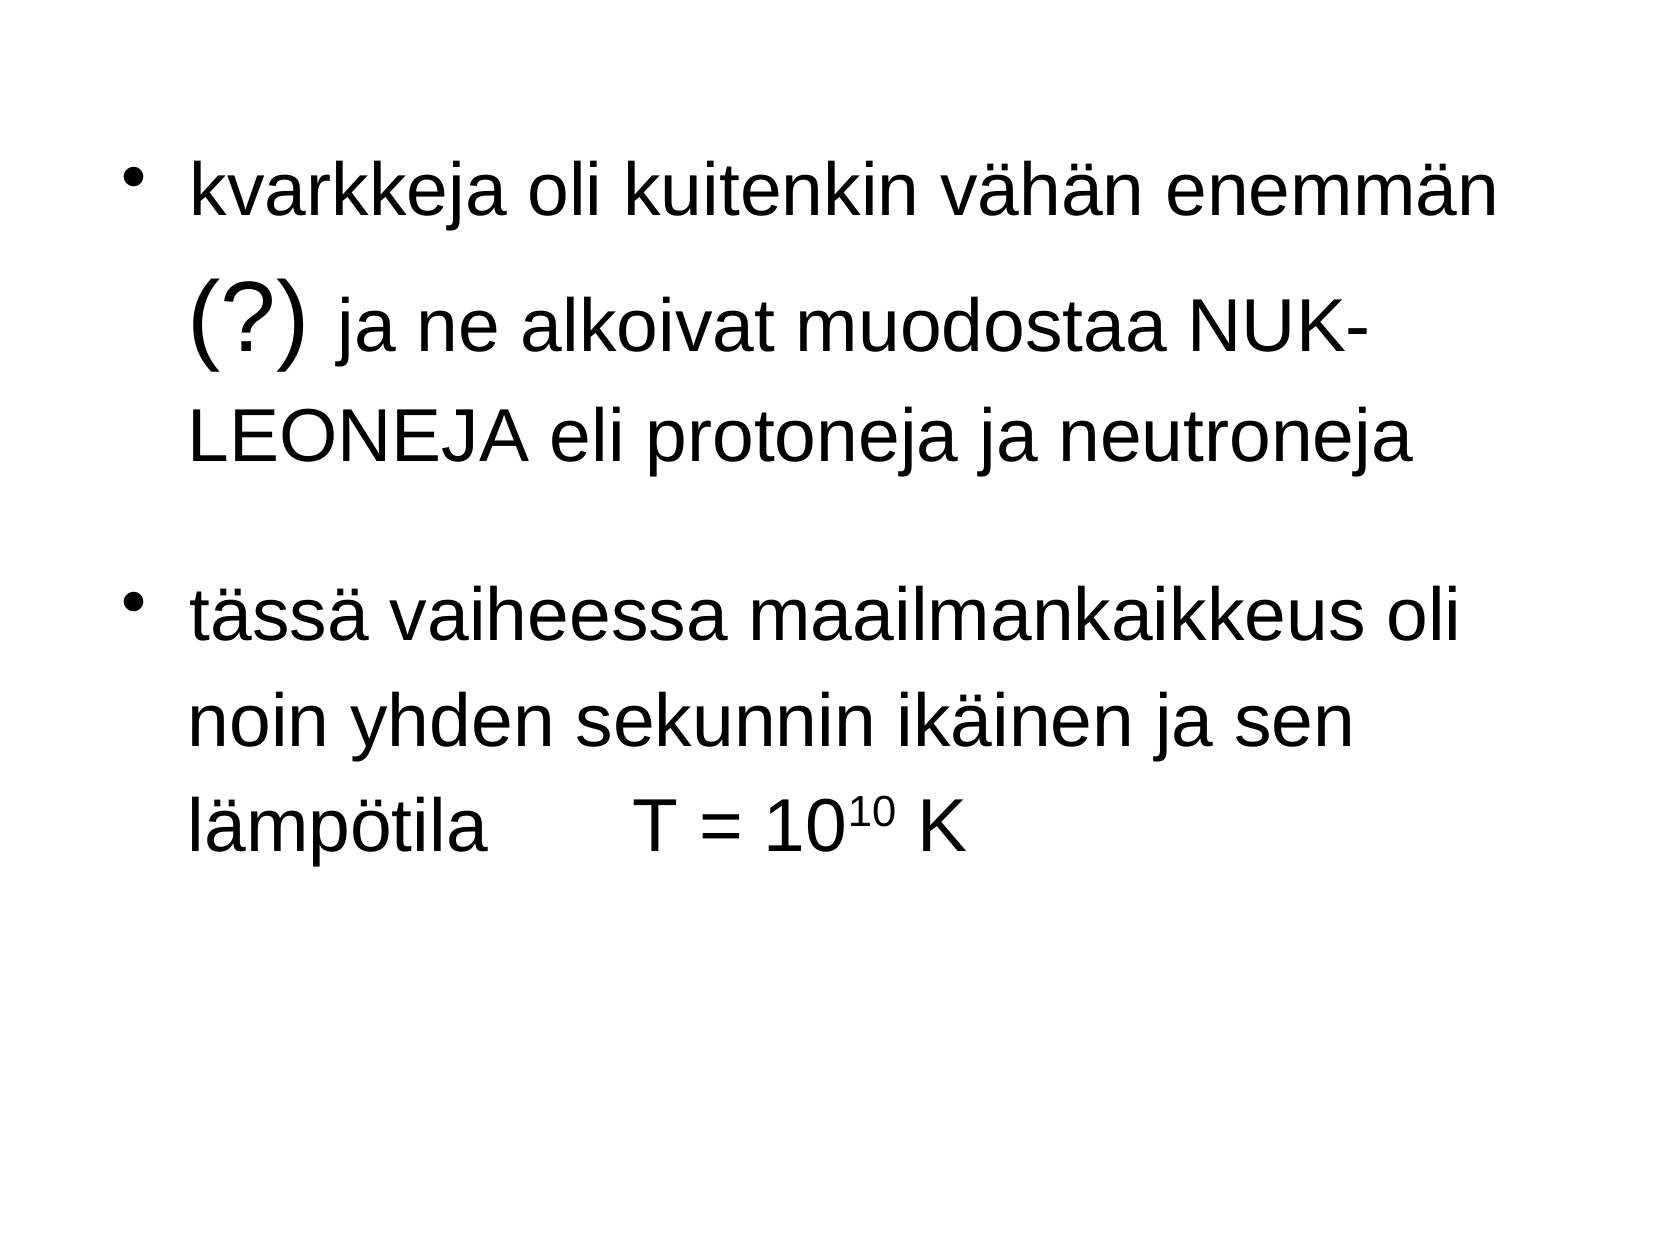

kvarkkeja oli kuitenkin vähän enemmän (?) ja ne alkoivat muodostaa NUK-LEONEJA eli protoneja ja neutroneja
 tässä vaiheessa maailmankaikkeus oli noin yhden sekunnin ikäinen ja sen lämpötila T = 1010 K